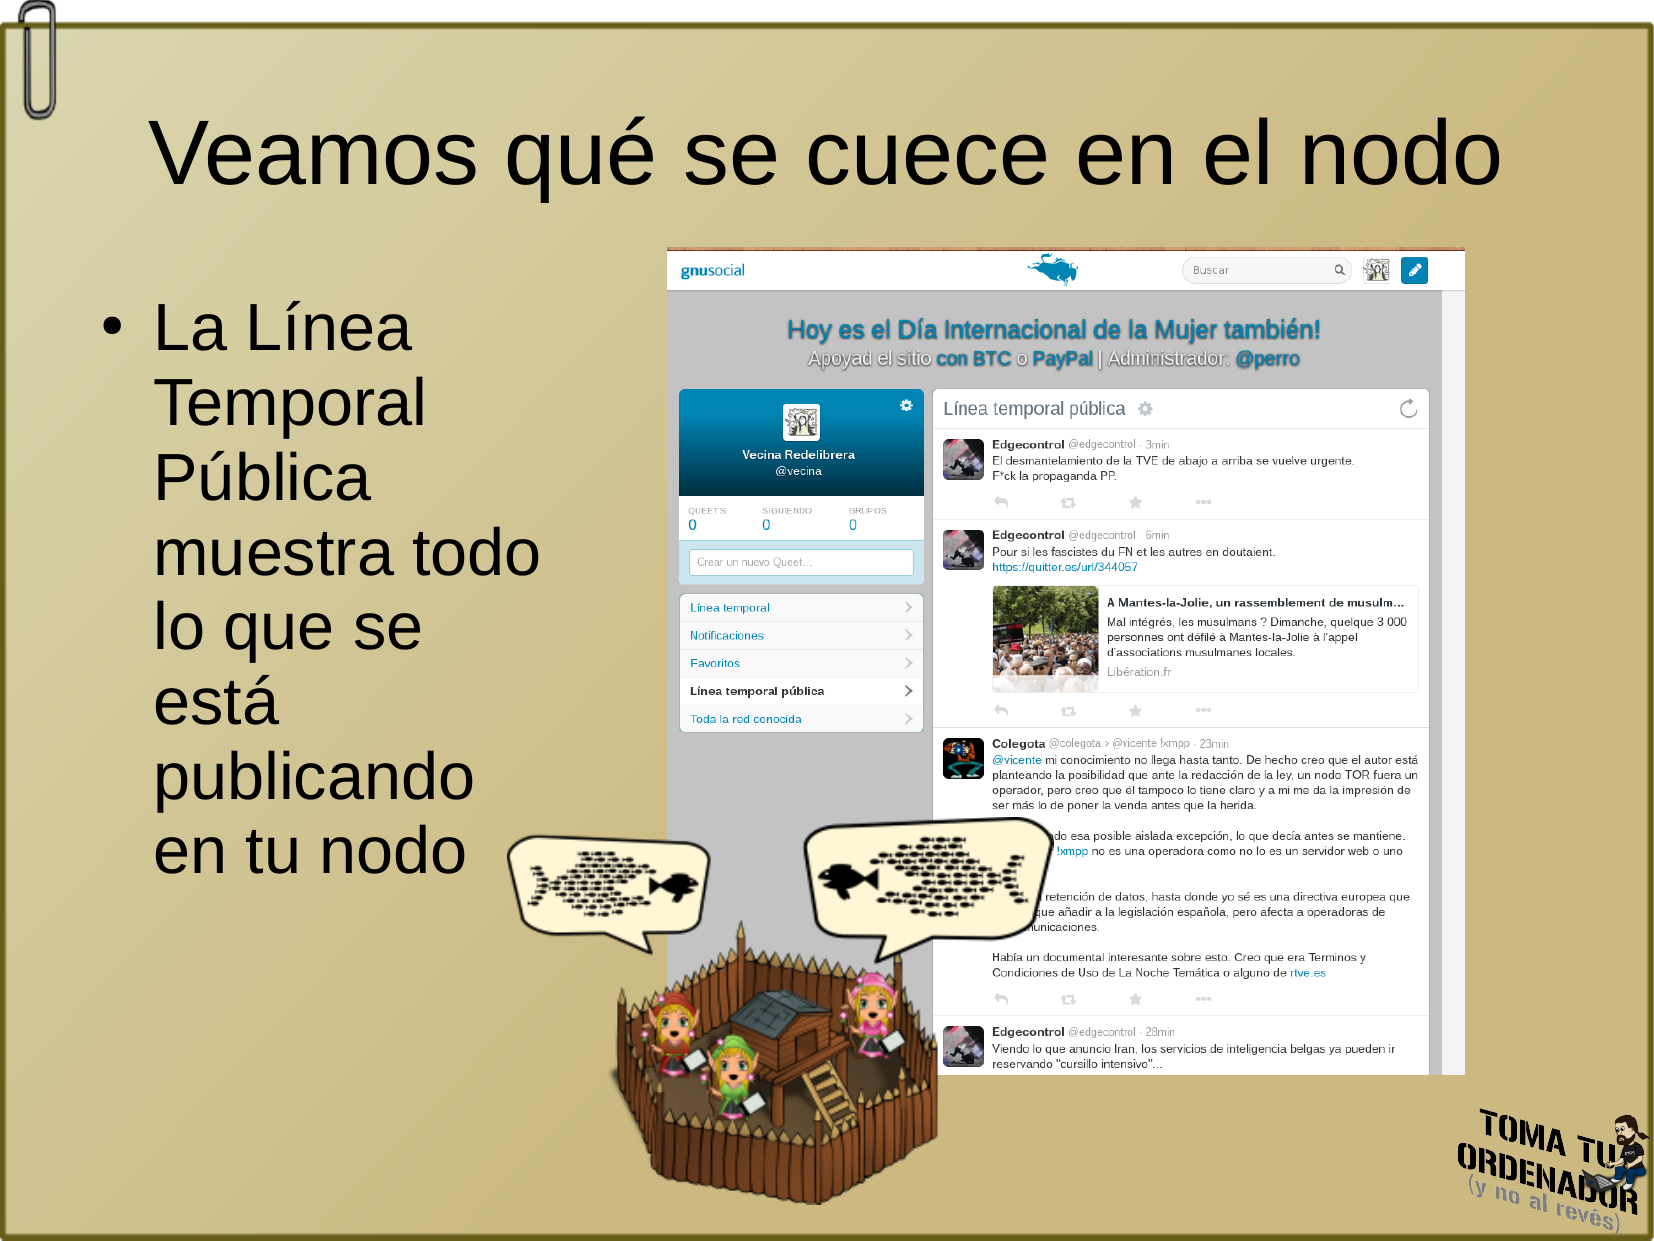

# Veamos qué se cuece en el nodo
La Línea Temporal Pública muestra todo lo que se está publicando en tu nodo